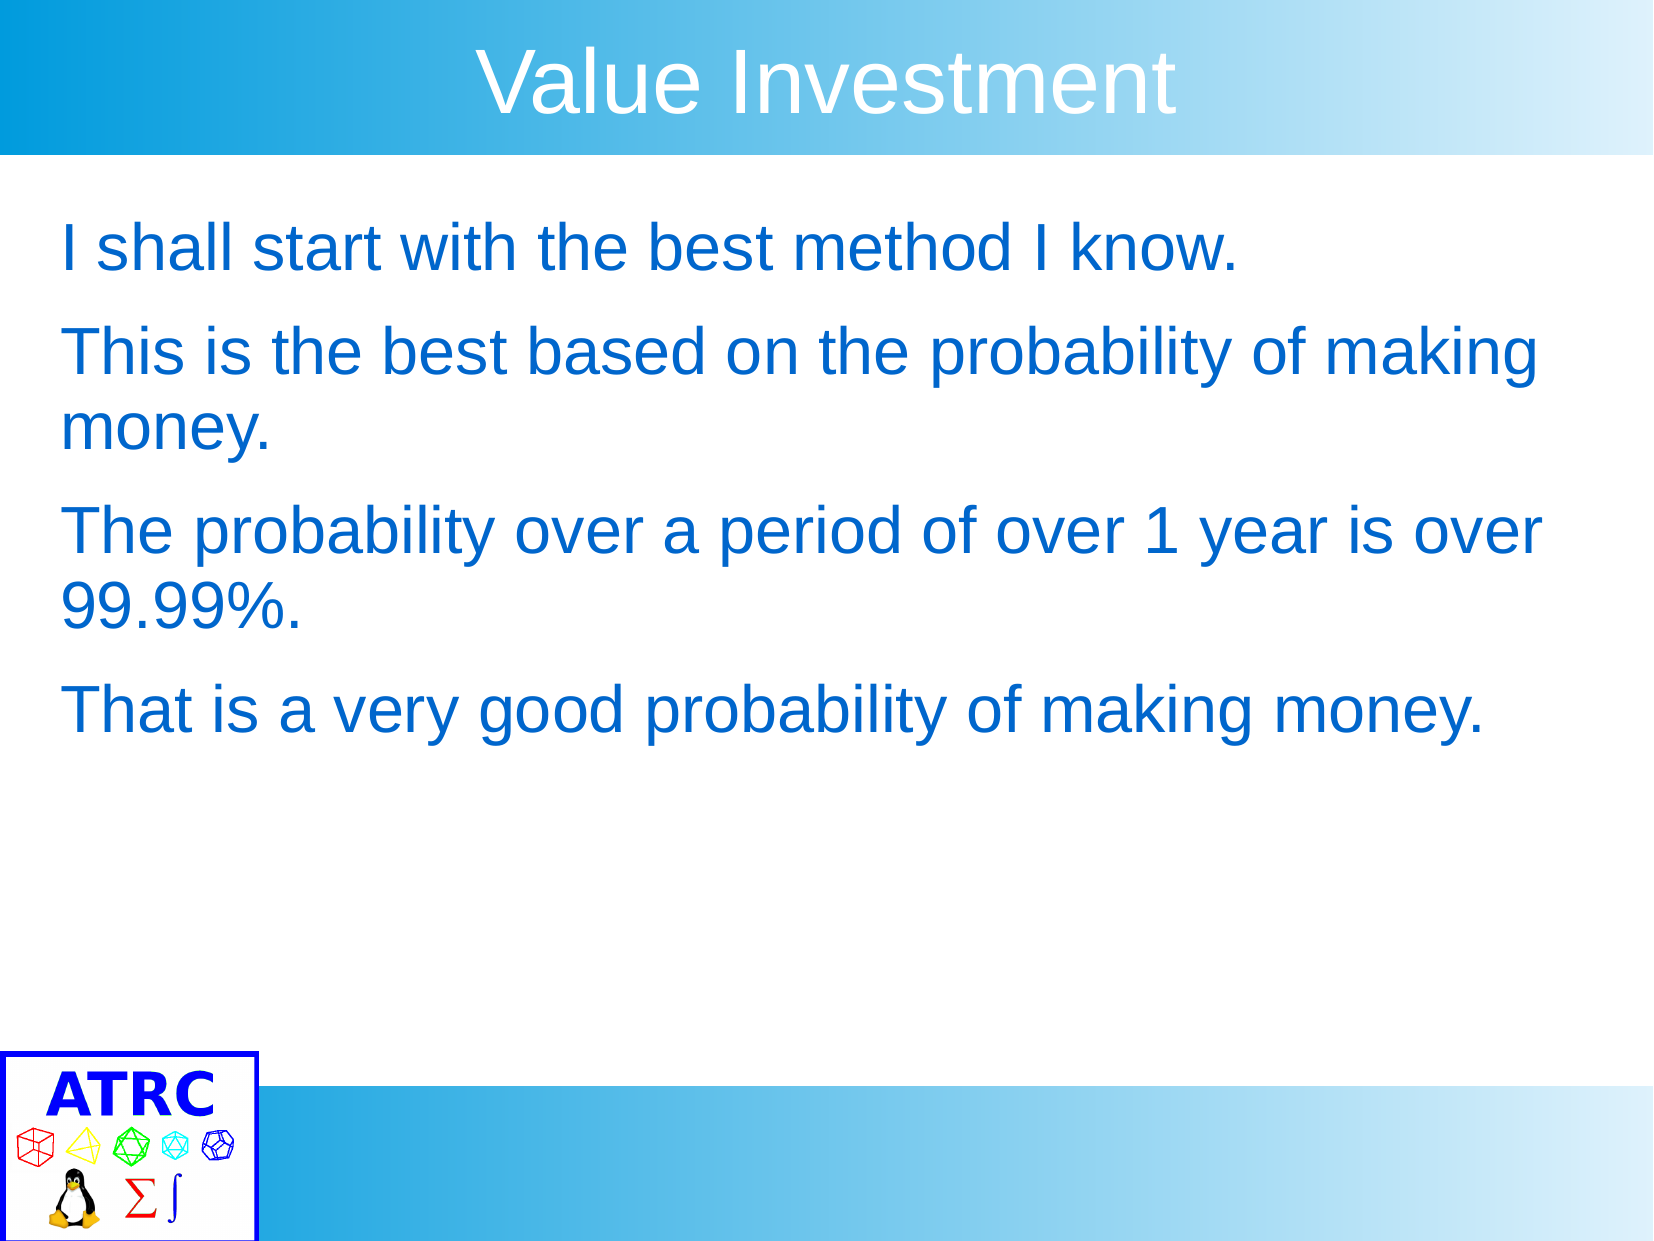

# Value Investment
I shall start with the best method I know.
This is the best based on the probability of making money.
The probability over a period of over 1 year is over 99.99%.
That is a very good probability of making money.